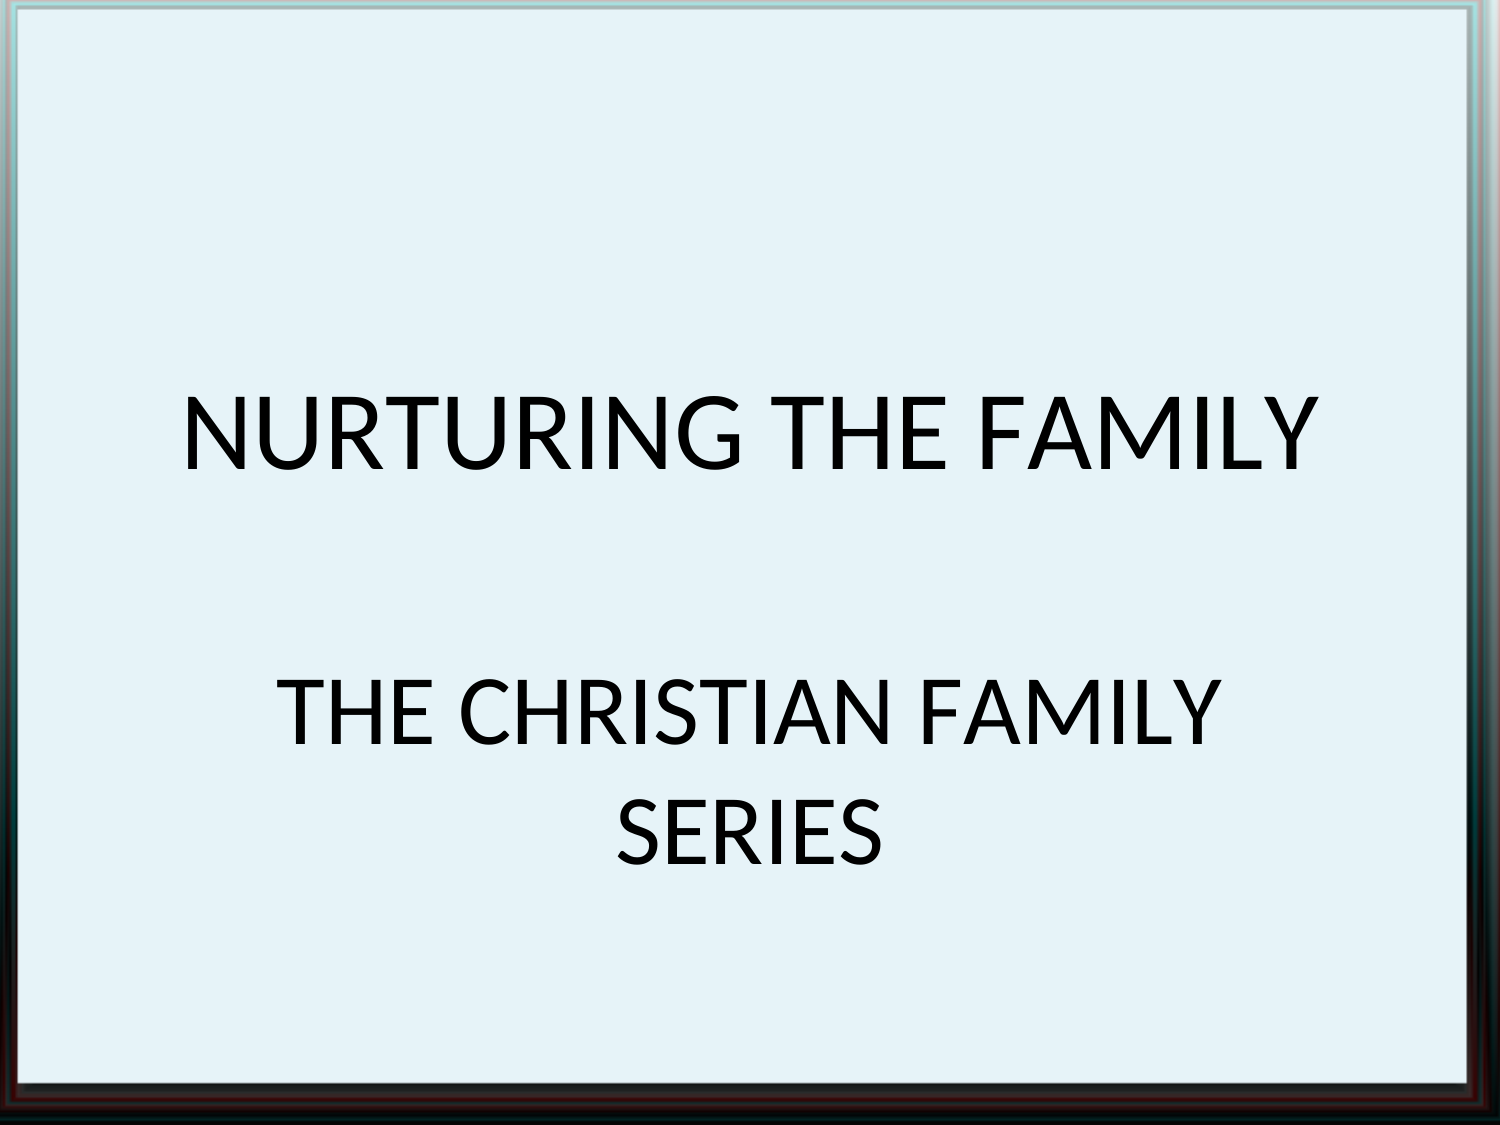

# NURTURING THE FAMILY
THE CHRISTIAN FAMILY
SERIES